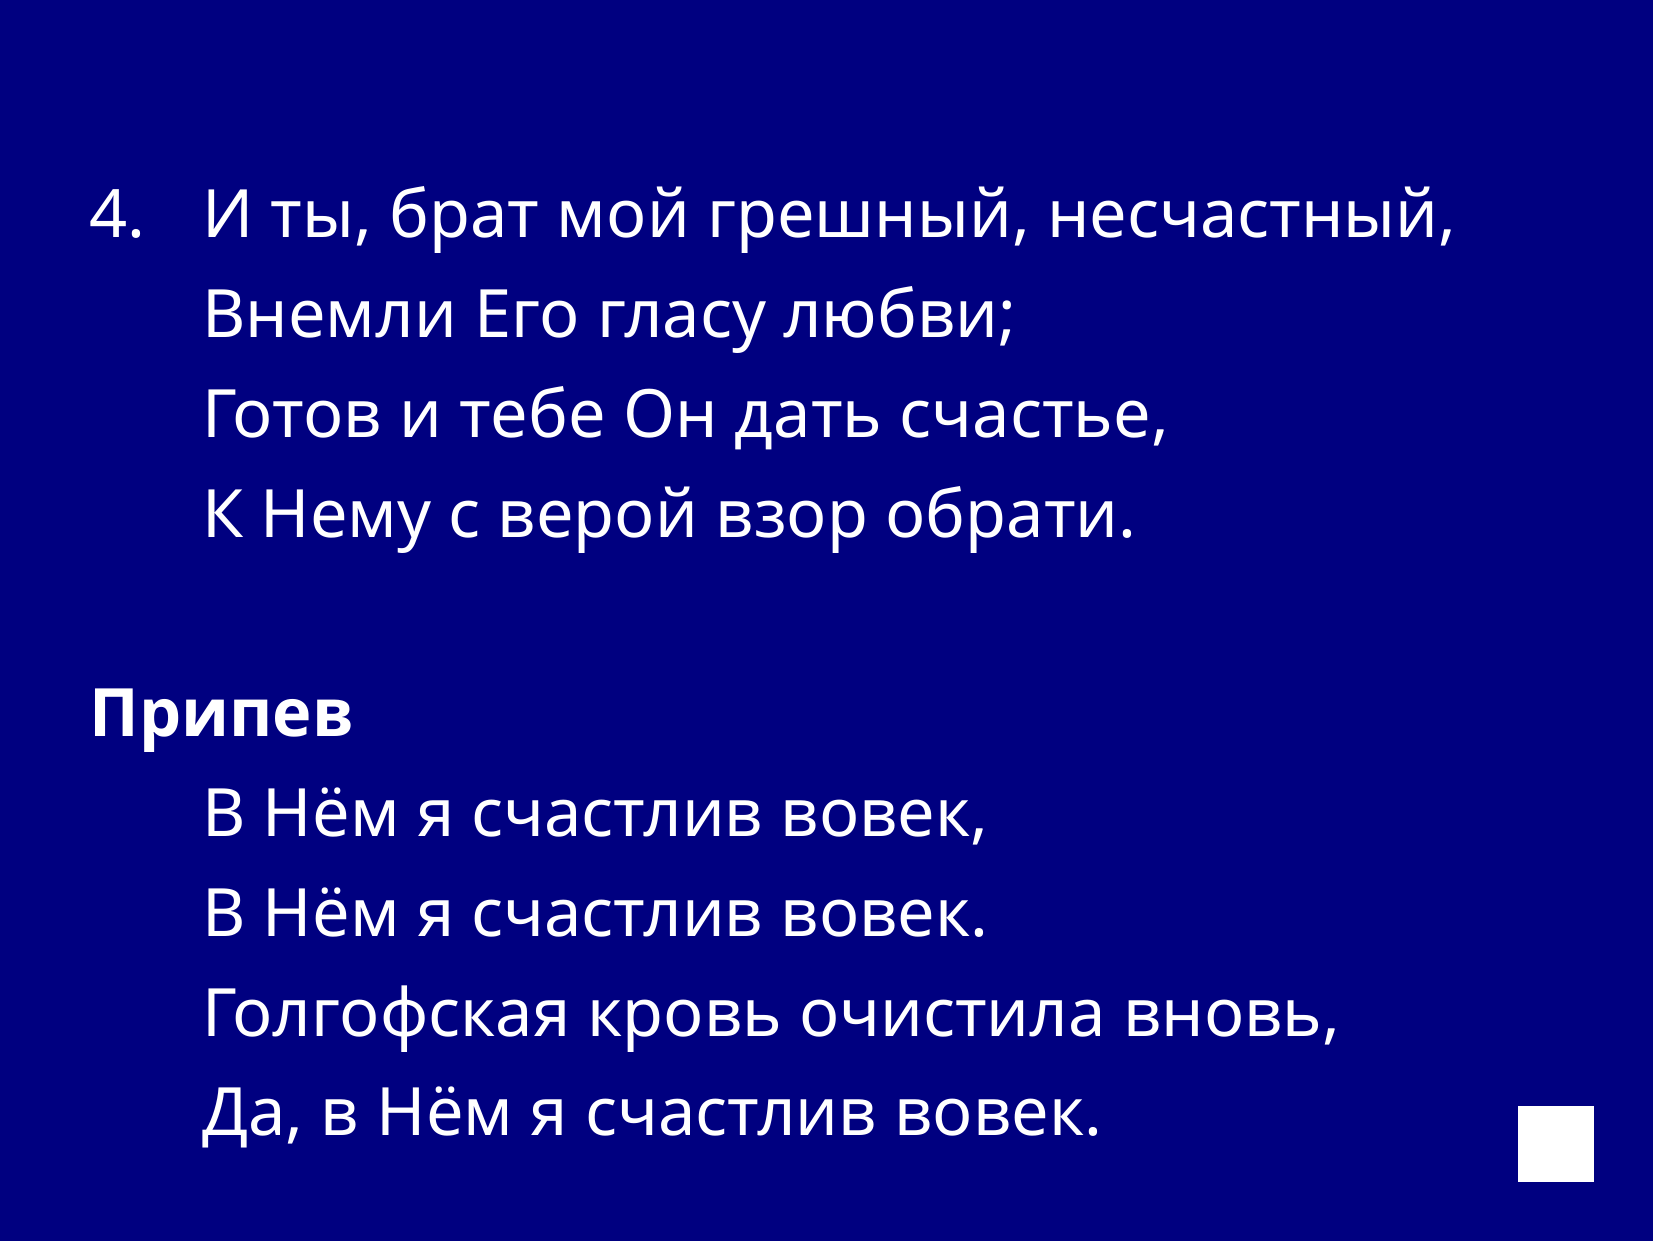

4.	И ты, брат мой грешный, несчастный,
	Внемли Его гласу любви;
	Готов и тебе Он дать счастье,
	К Нему с верой взор обрати.
Припев
	В Нём я счастлив вовек,
	В Нём я счастлив вовек.
	Голгофская кровь очистила вновь,
	Да, в Нём я счастлив вовек.